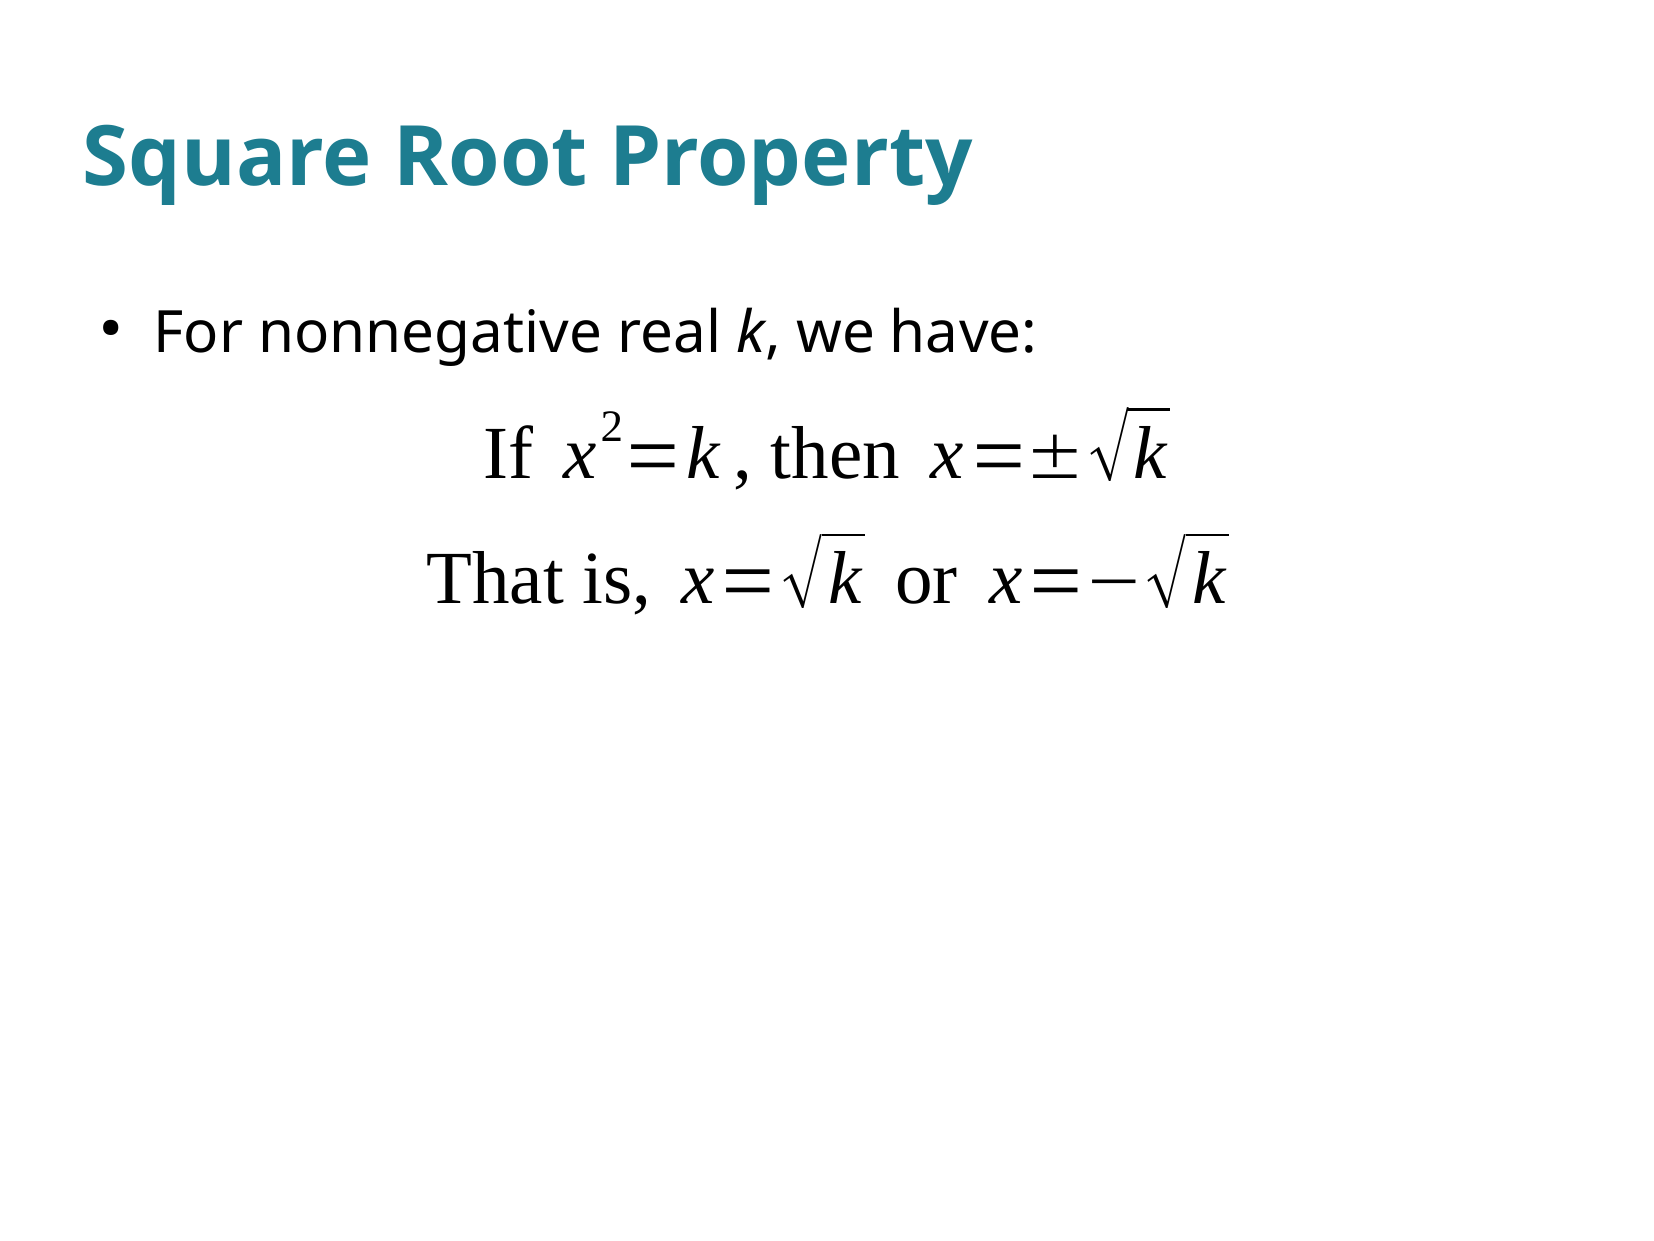

# Square Root Property
For nonnegative real k, we have: